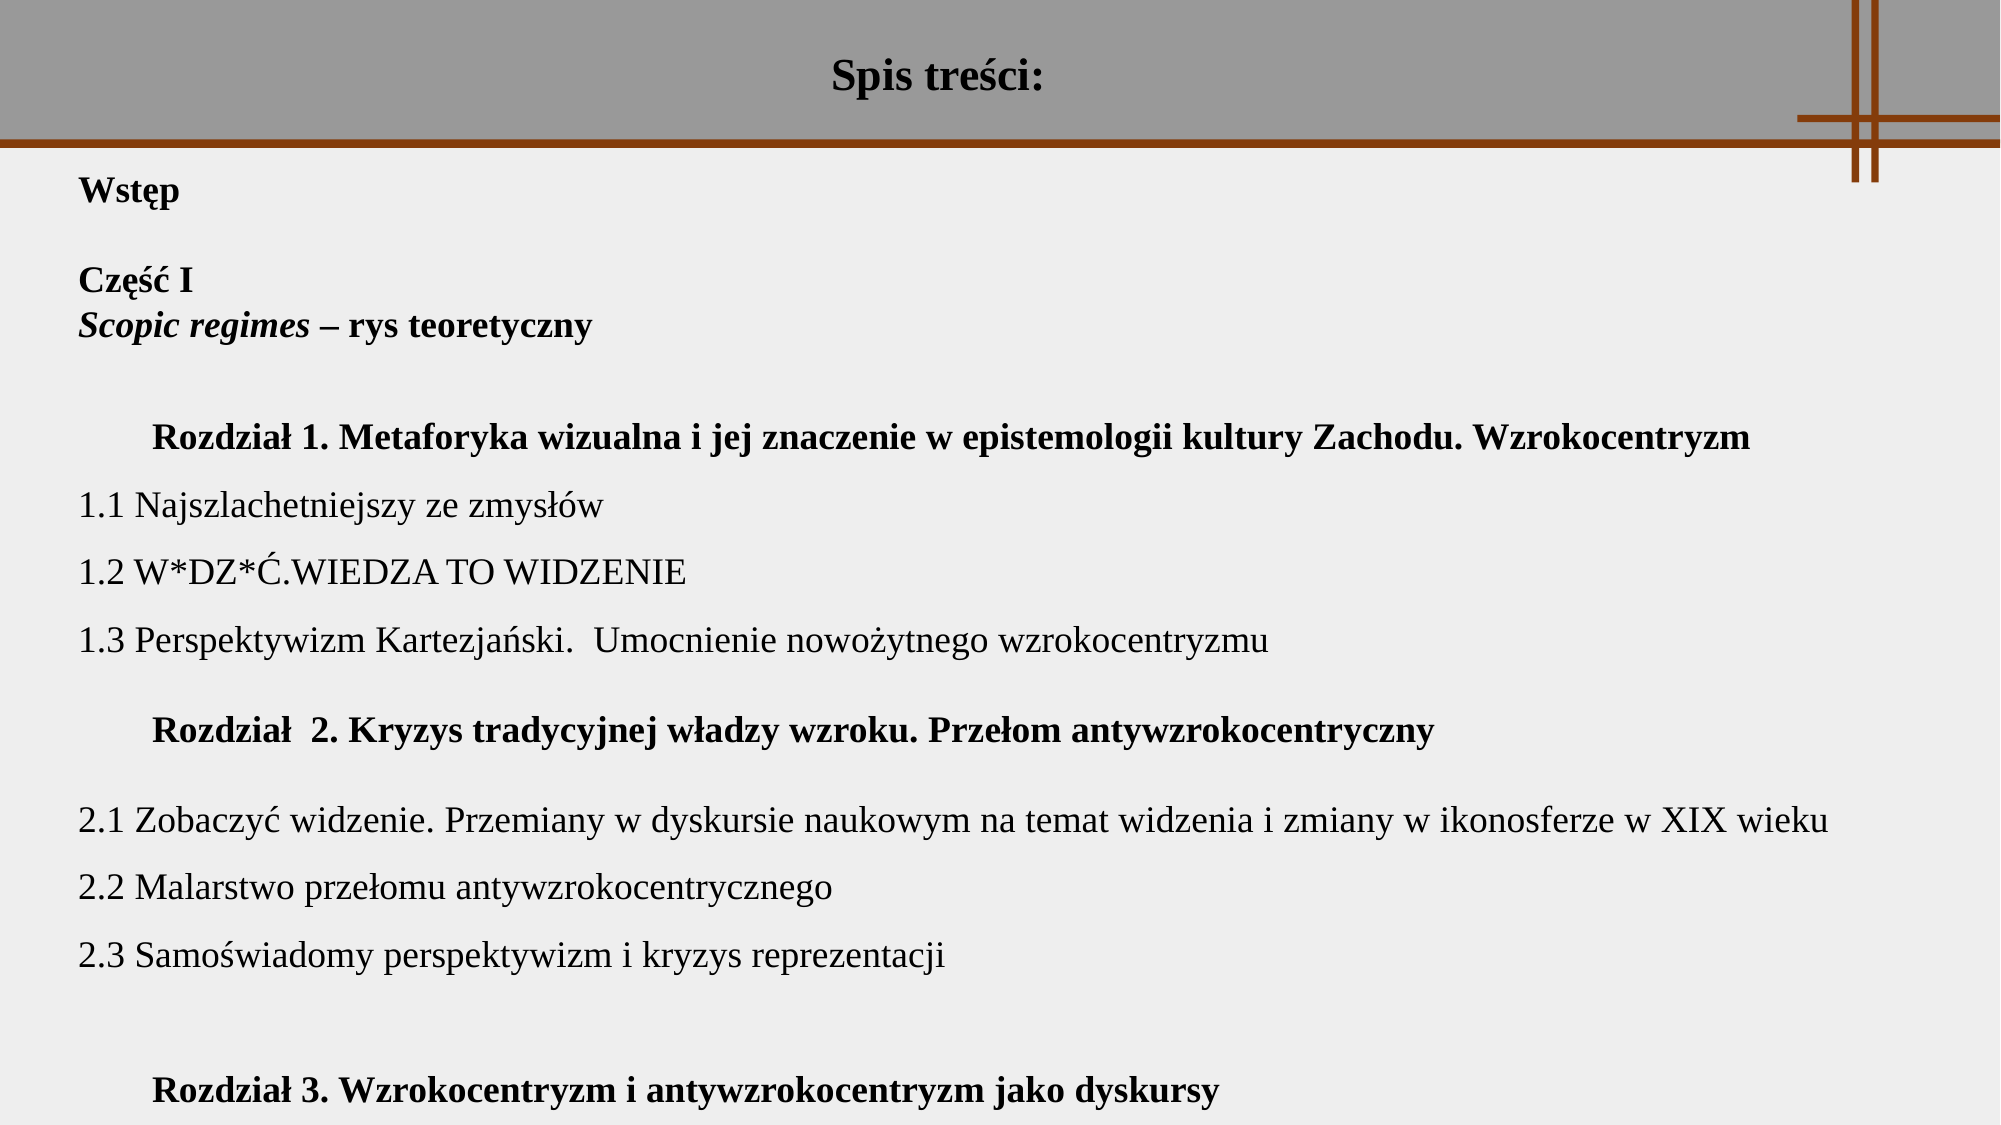

Wstęp
Część I
Scopic regimes – rys teoretyczny
	Rozdział 1. Metaforyka wizualna i jej znaczenie w epistemologii kultury Zachodu. Wzrokocentryzm
1.1 Najszlachetniejszy ze zmysłów
1.2 W*DZ*Ć.WIEDZA TO WIDZENIE
1.3 Perspektywizm Kartezjański. Umocnienie nowożytnego wzrokocentryzmu
	Rozdział 2. Kryzys tradycyjnej władzy wzroku. Przełom antywzrokocentryczny
2.1 Zobaczyć widzenie. Przemiany w dyskursie naukowym na temat widzenia i zmiany w ikonosferze w XIX wieku
2.2 Malarstwo przełomu antywzrokocentrycznego
2.3 Samoświadomy perspektywizm i kryzys reprezentacji
	Rozdział 3. Wzrokocentryzm i antywzrokocentryzm jako dyskursy
Spis treści: